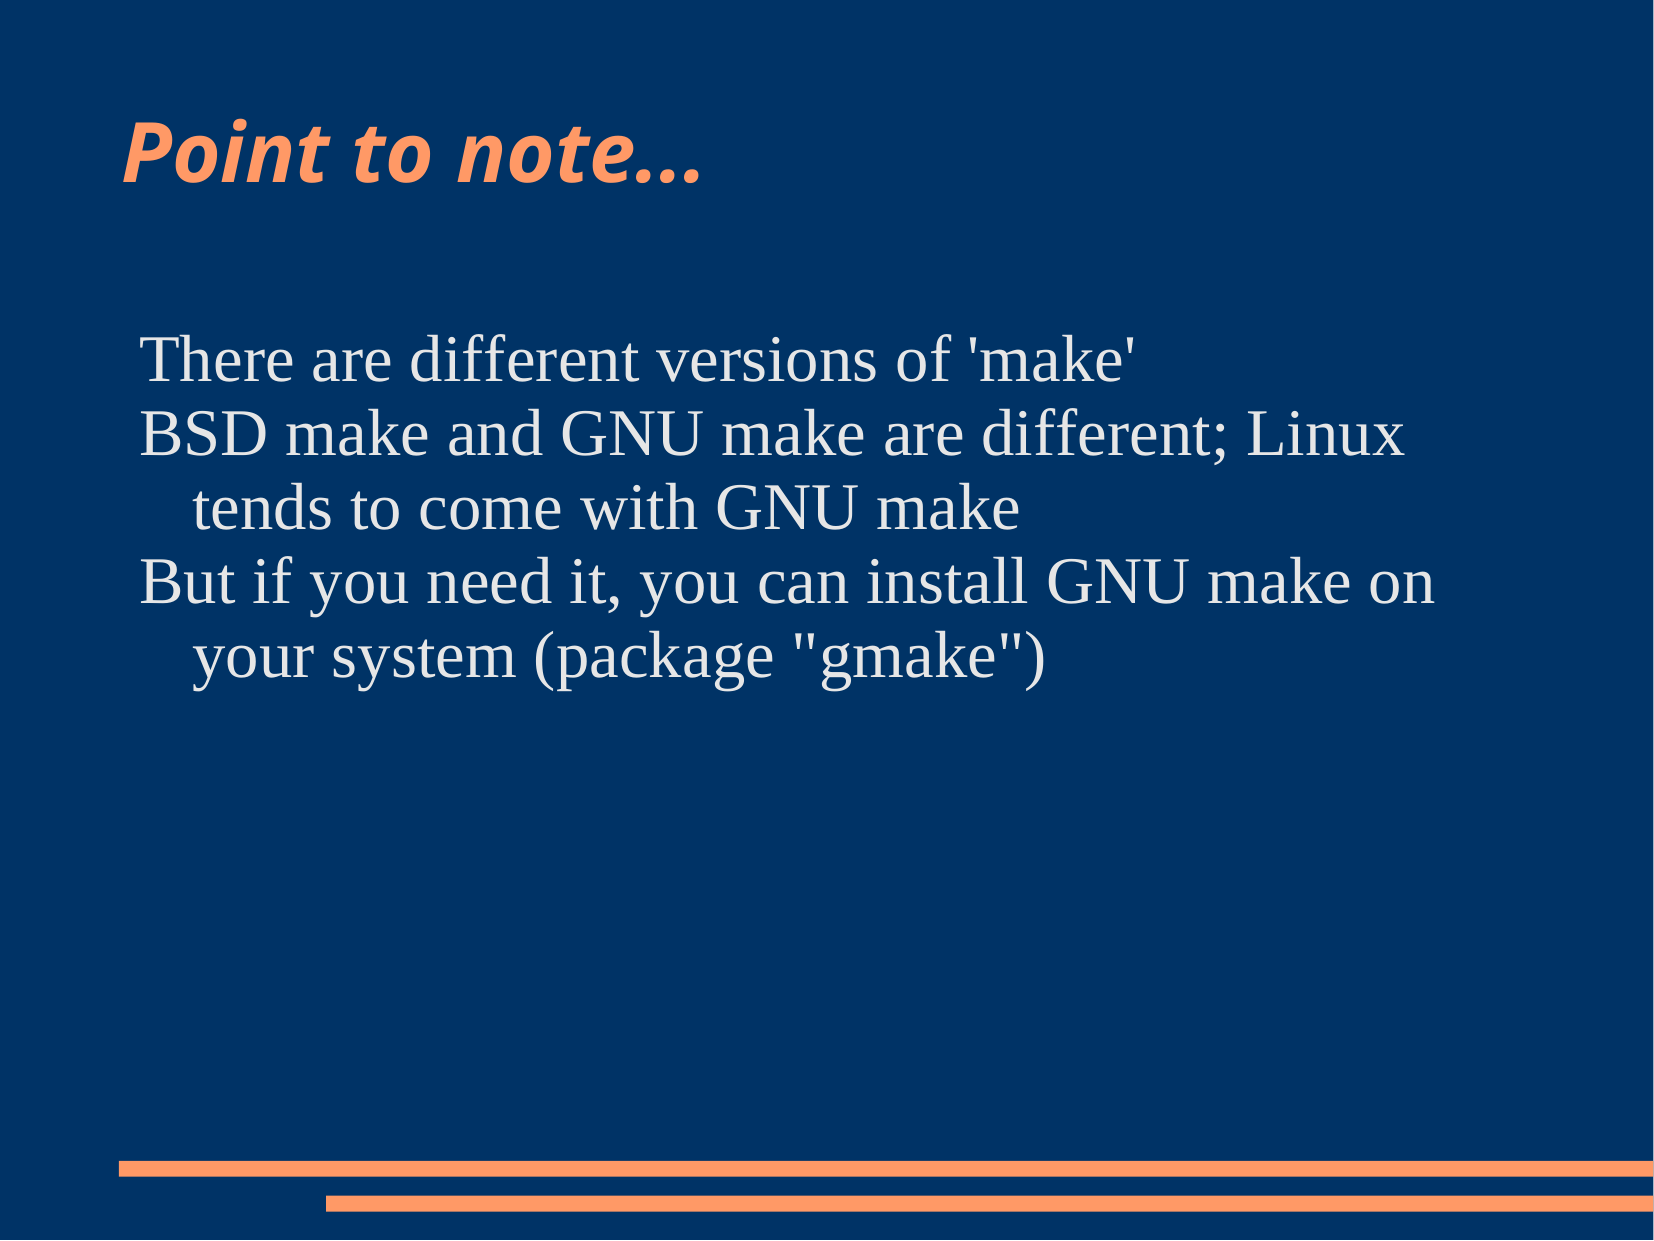

# Point to note...
There are different versions of 'make'
BSD make and GNU make are different; Linux tends to come with GNU make
But if you need it, you can install GNU make on your system (package "gmake")